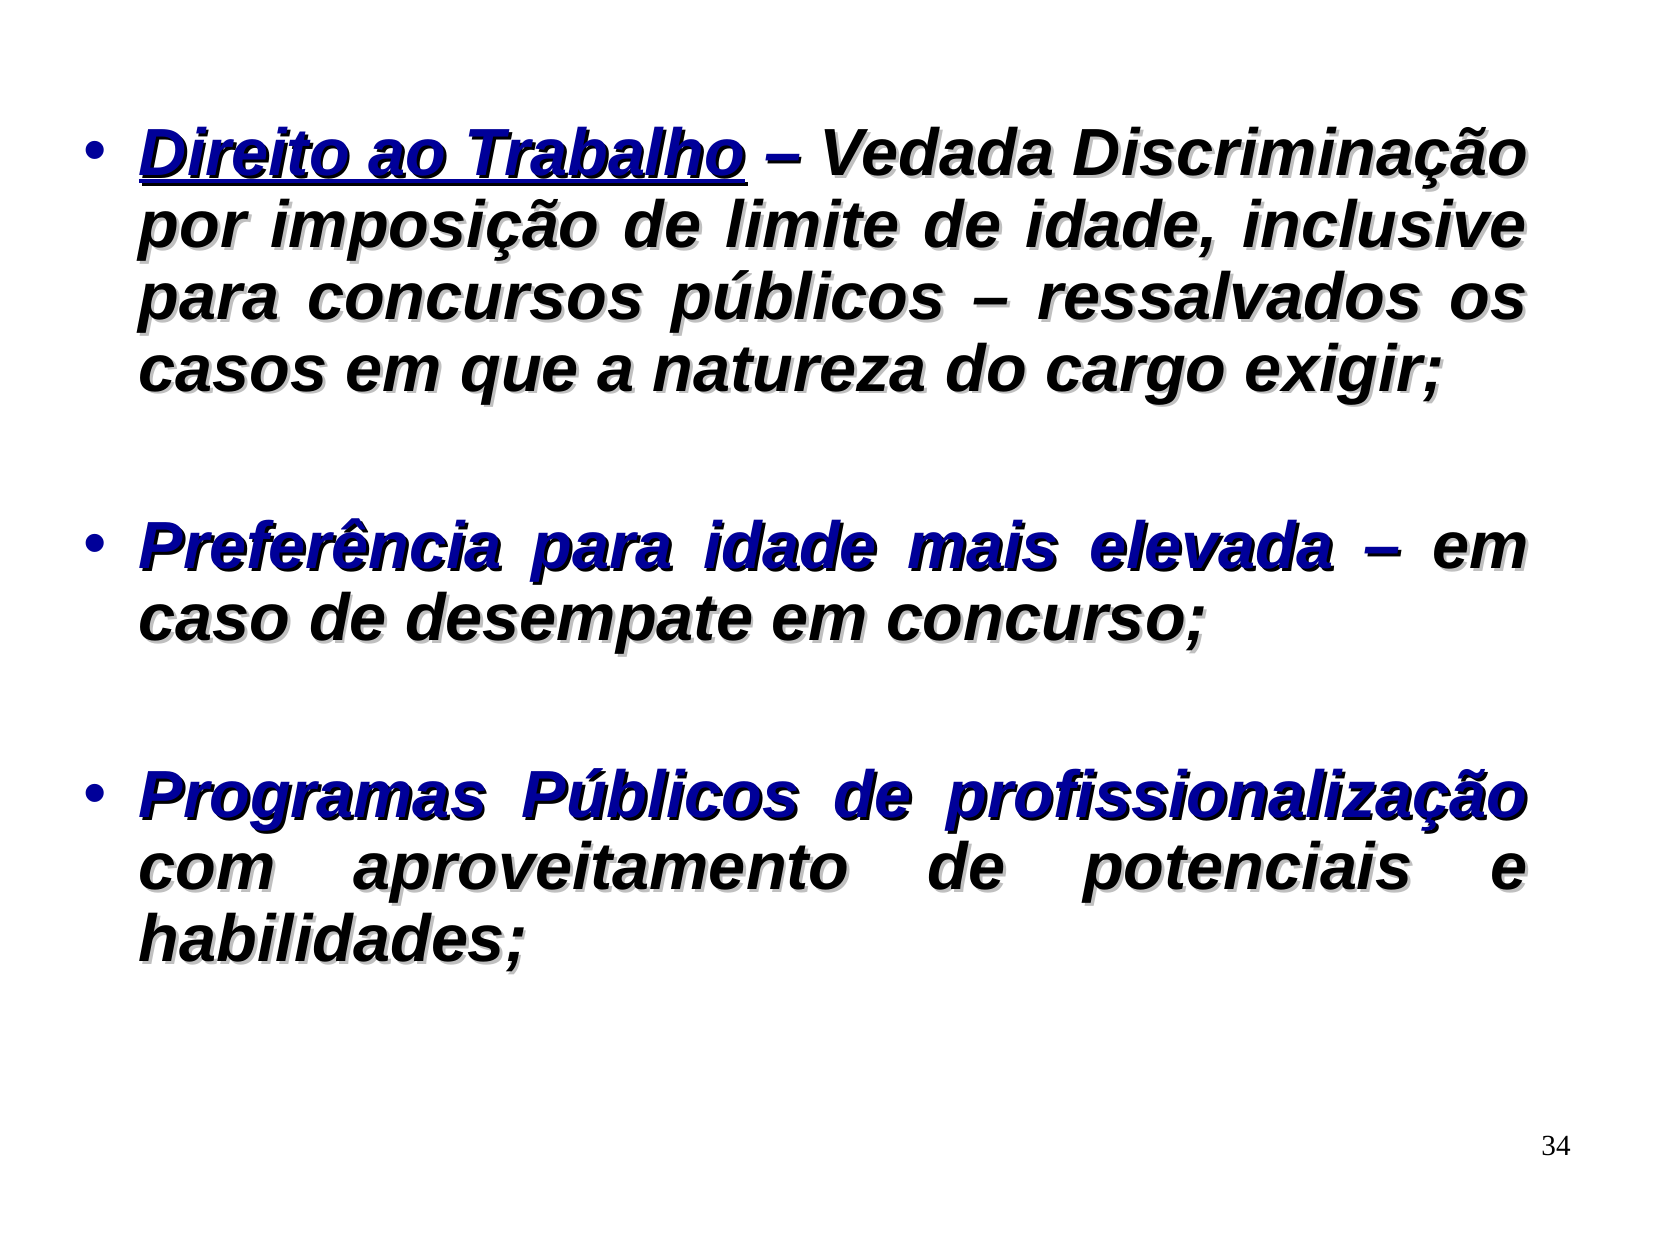

Direito ao Trabalho – Vedada Discriminação por imposição de limite de idade, inclusive para concursos públicos – ressalvados os casos em que a natureza do cargo exigir;
Preferência para idade mais elevada – em caso de desempate em concurso;
Programas Públicos de profissionalização com aproveitamento de potenciais e habilidades;
34